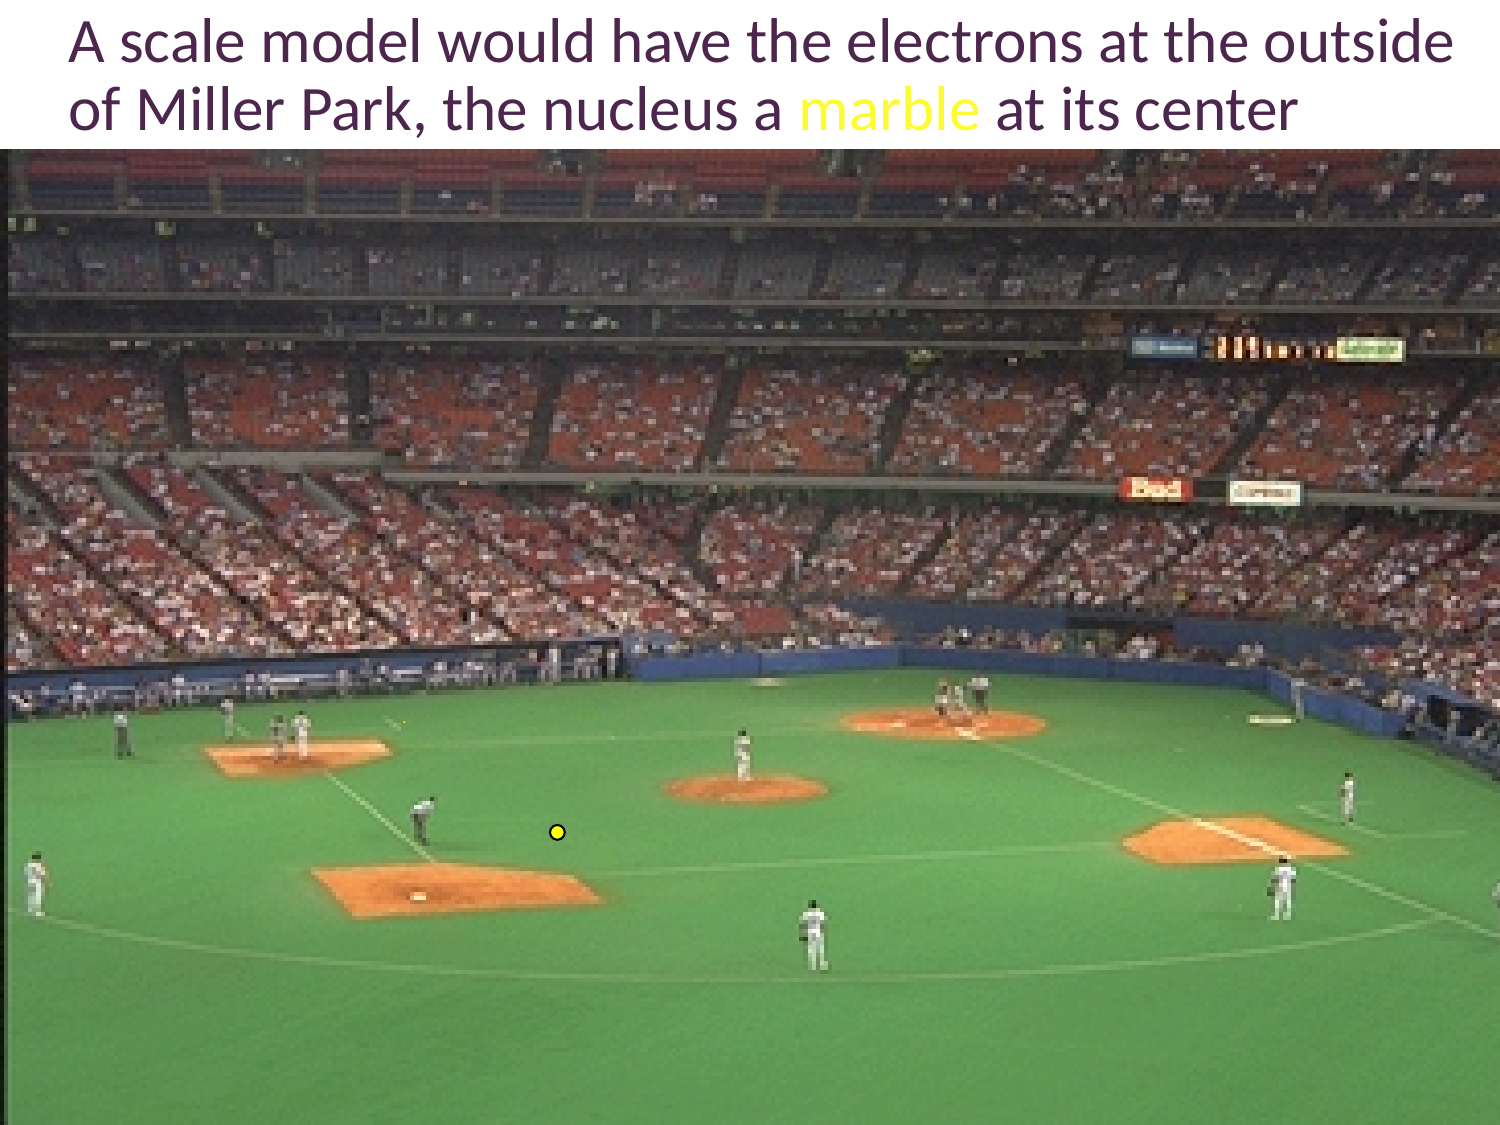

# A scale model would have the electrons at the outside of Miller Park, the nucleus a marble at its center
.